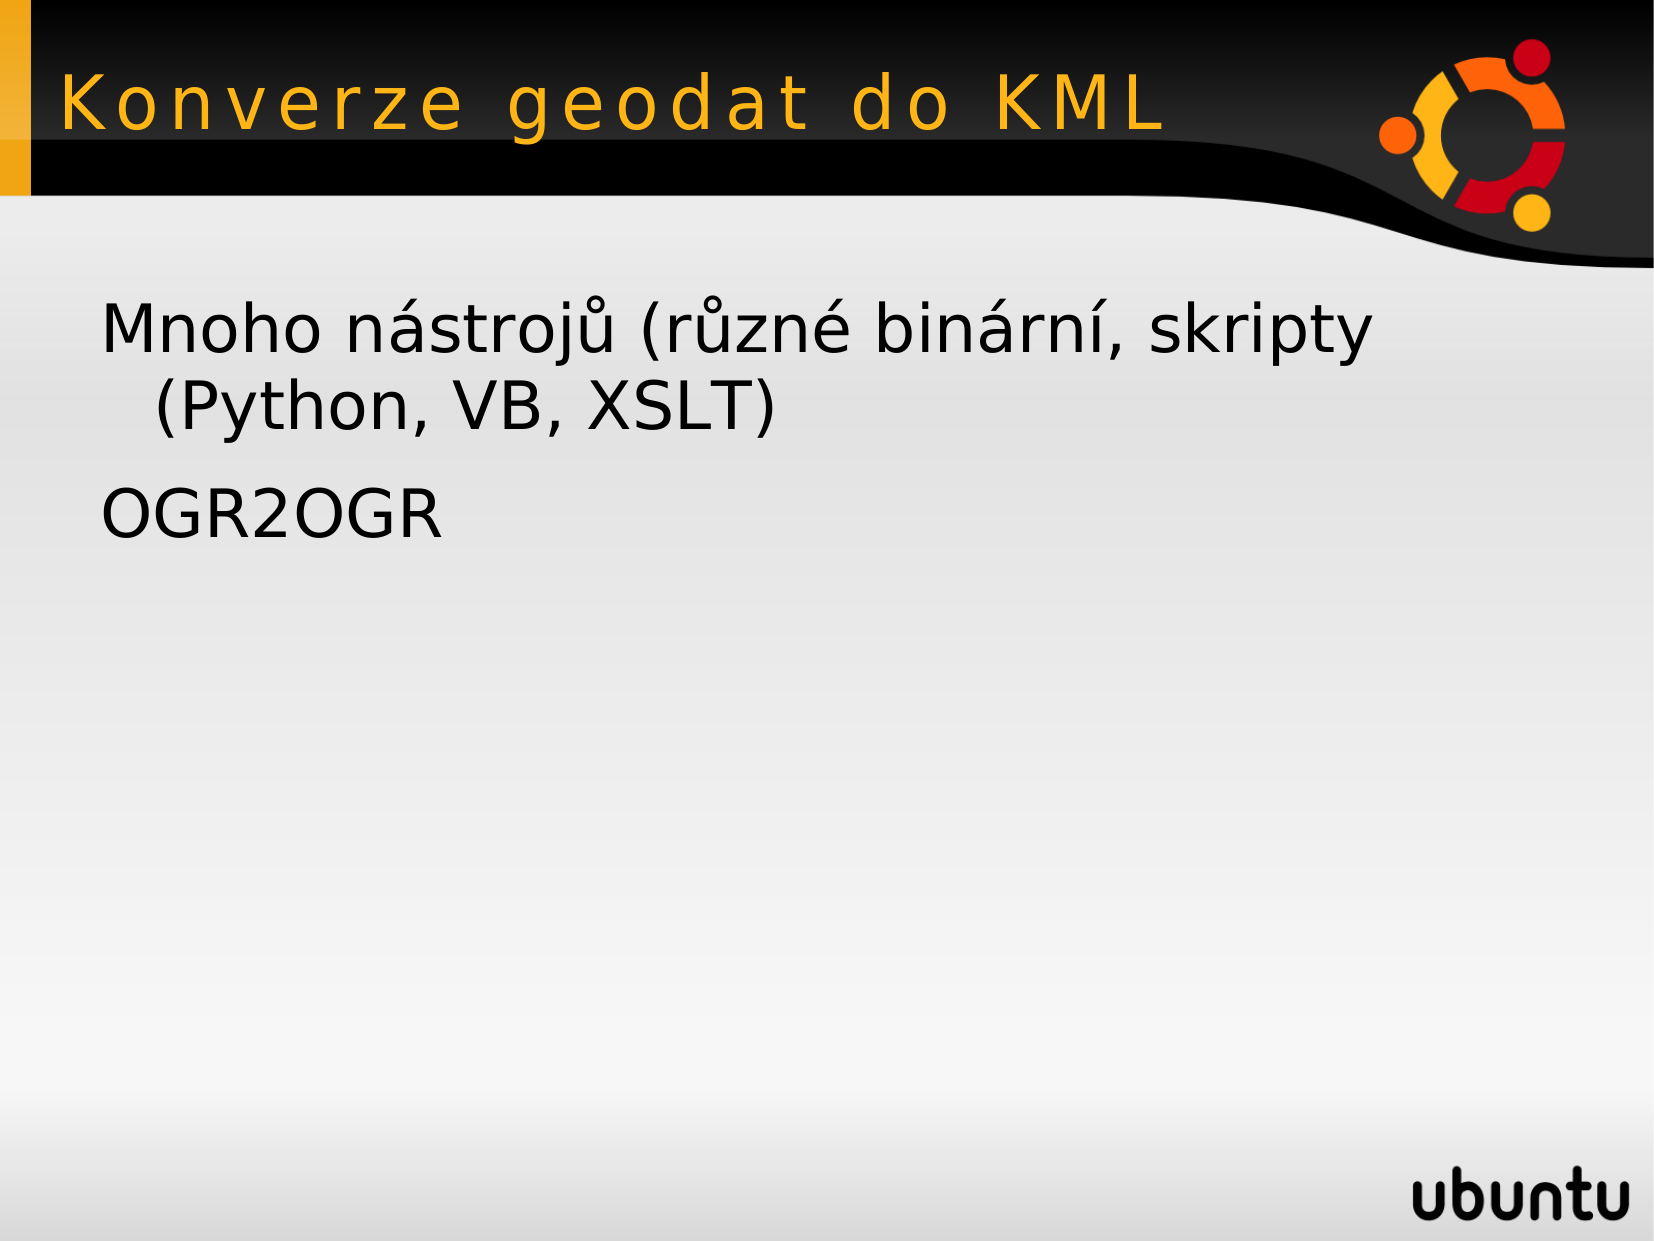

# Konverze geodat do KML
Mnoho nástrojů (různé binární, skripty (Python, VB, XSLT)
OGR2OGR